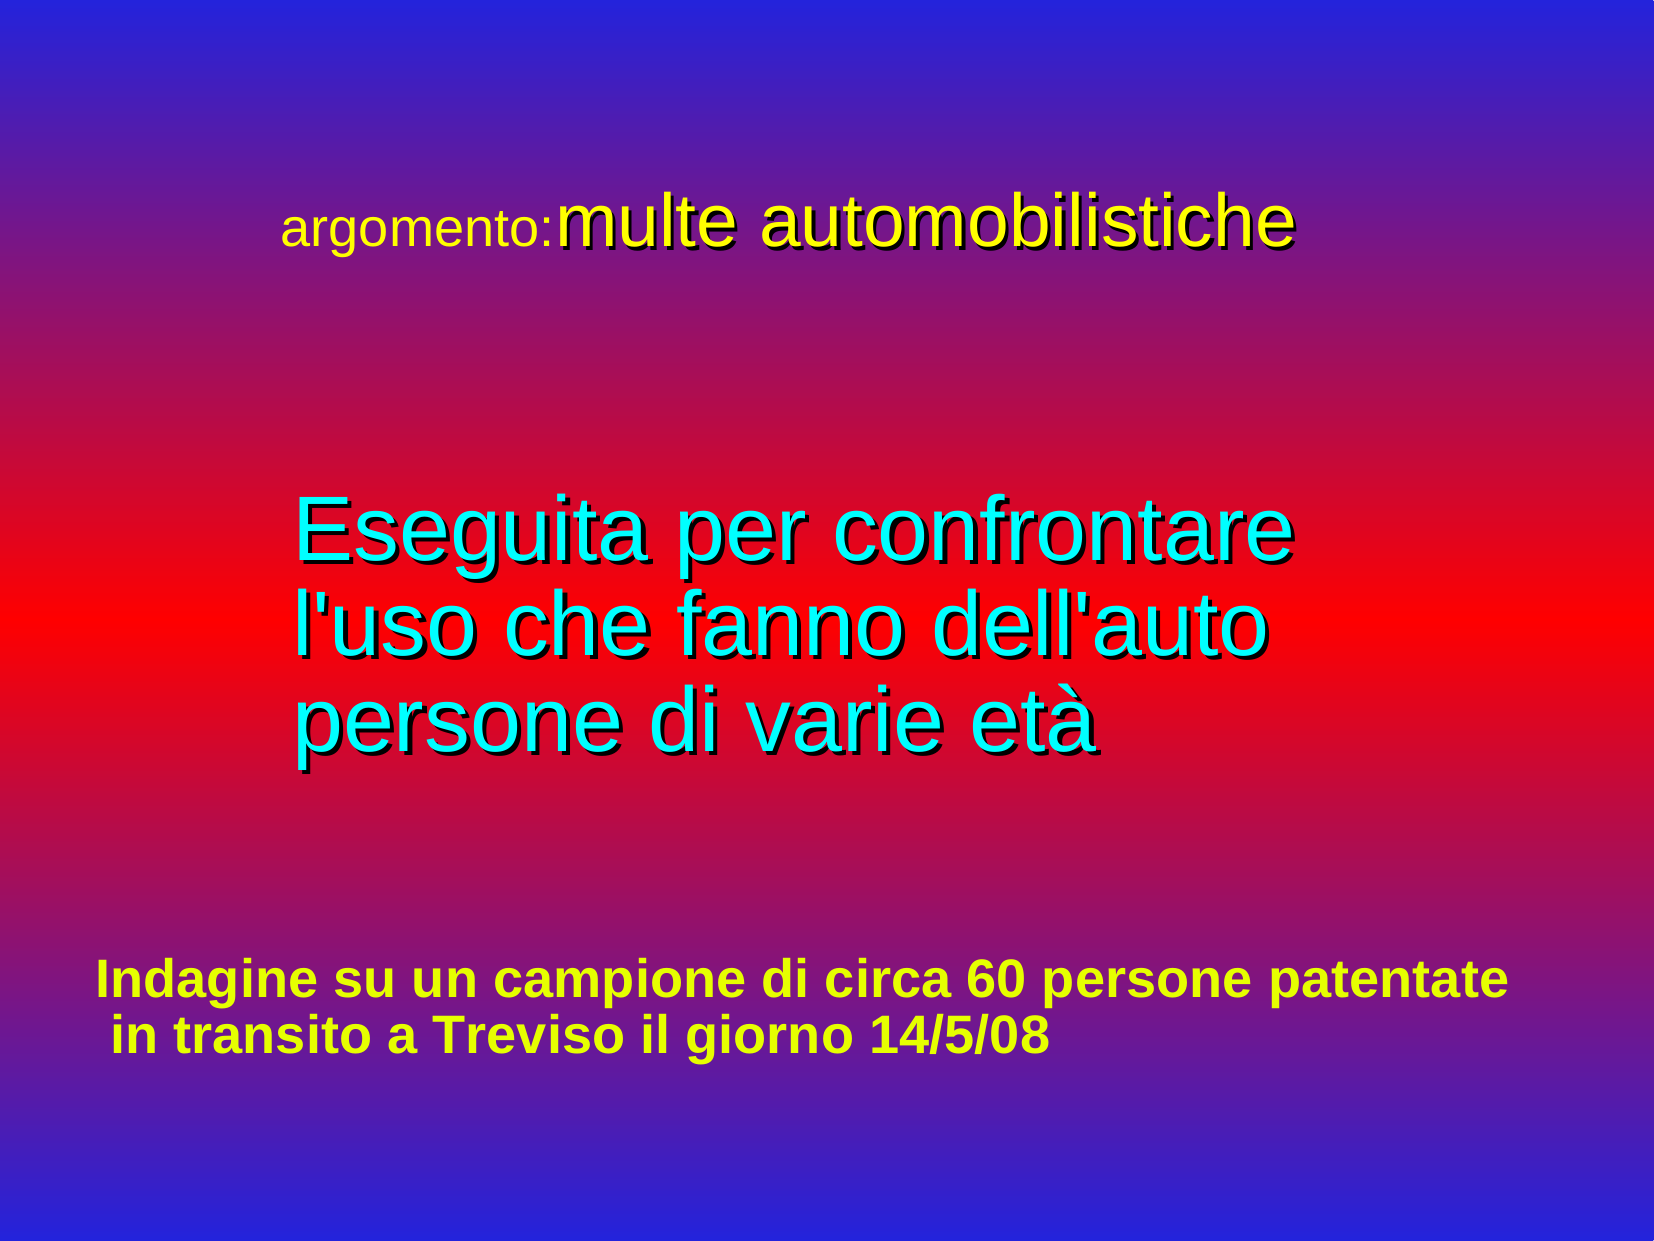

argomento:multe automobilistiche
Eseguita per confrontare
l'uso che fanno dell'auto
persone di varie età
Indagine su un campione di circa 60 persone patentate
 in transito a Treviso il giorno 14/5/08